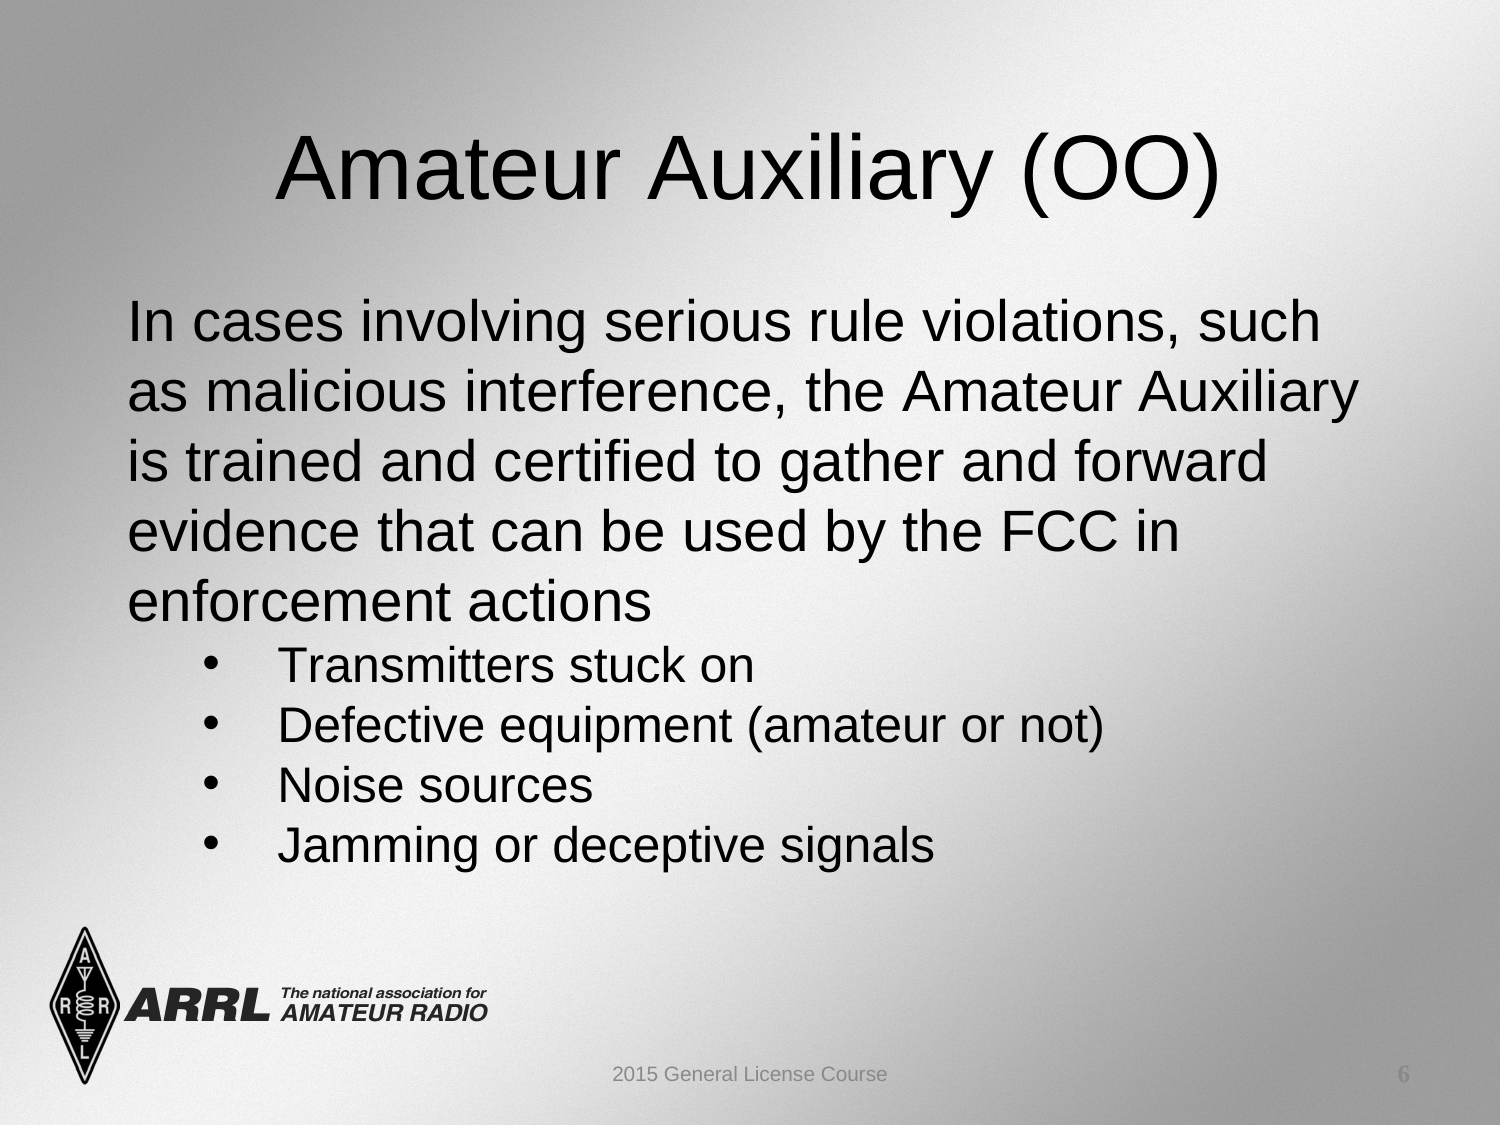

Amateur Auxiliary (OO)
In cases involving serious rule violations, such as malicious interference, the Amateur Auxiliary is trained and certified to gather and forward evidence that can be used by the FCC in enforcement actions
Transmitters stuck on
Defective equipment (amateur or not)
Noise sources
Jamming or deceptive signals
2015 General License Course